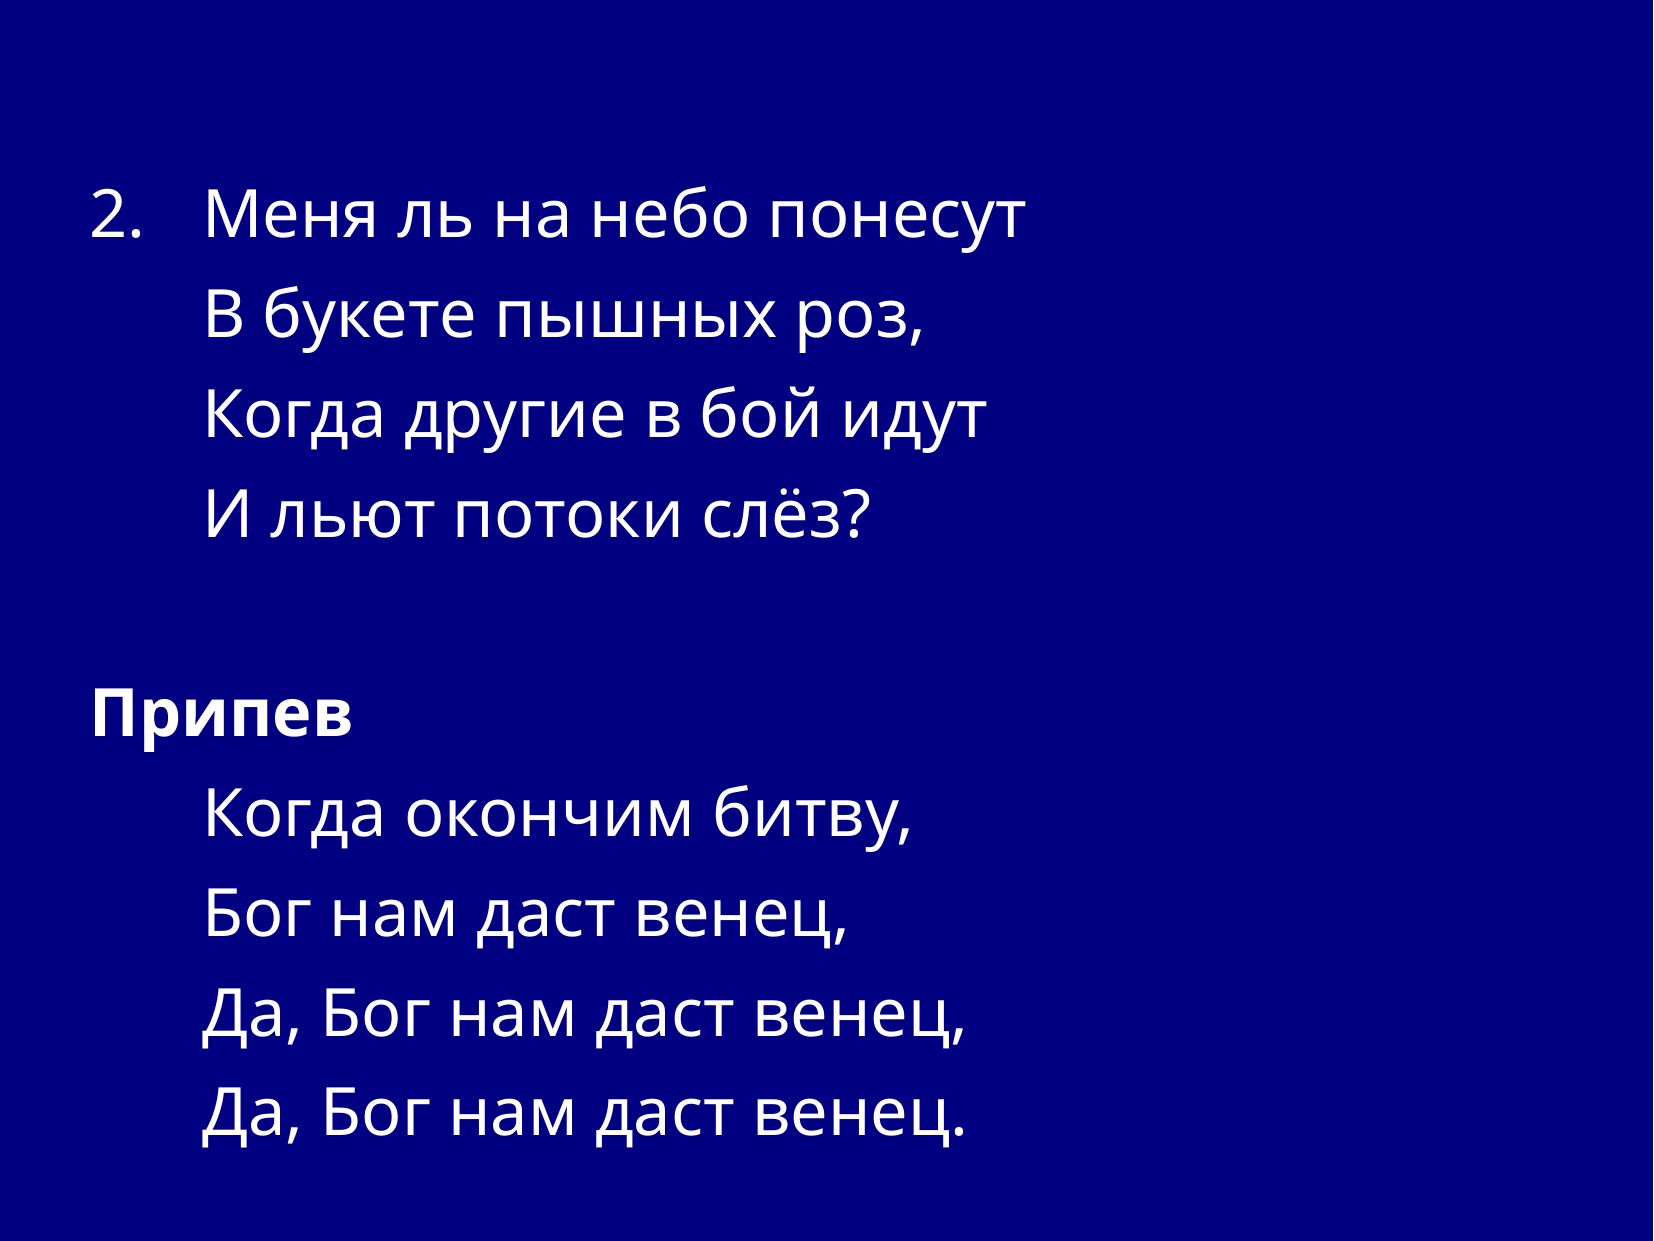

2.	Меня ль на небо понесут
	В букете пышных роз,
	Когда другие в бой идут
	И льют потоки слёз?
Припев
	Когда окончим битву,
	Бог нам даст венец,
	Да, Бог нам даст венец,
	Да, Бог нам даст венец.